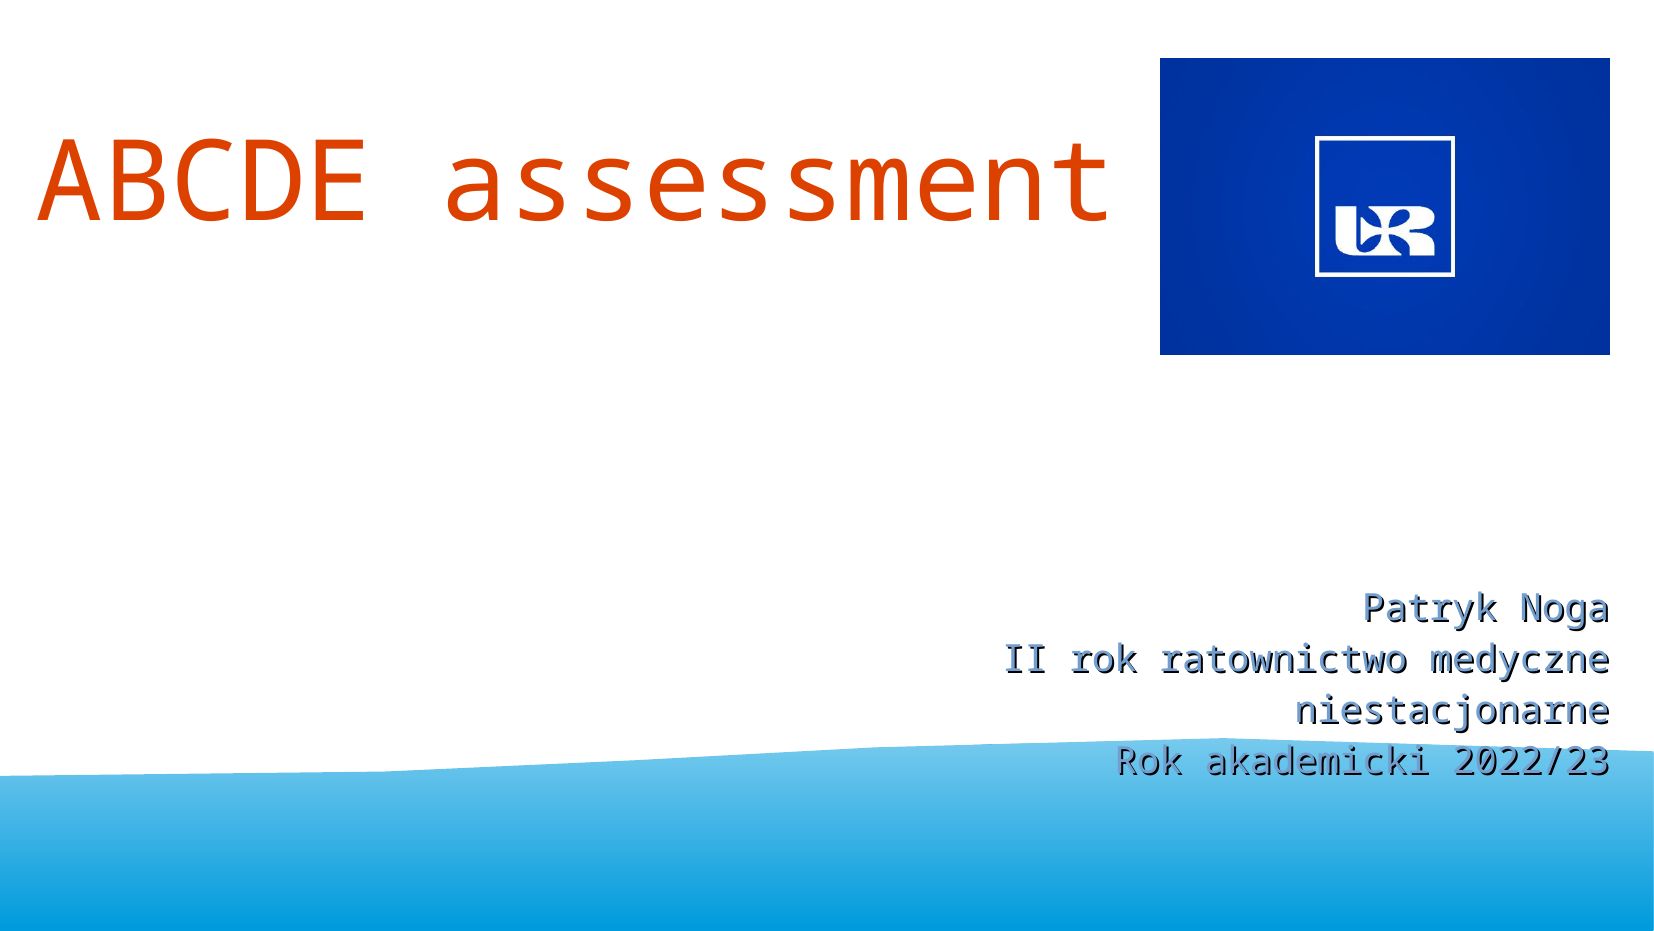

# ABCDE assessment
Patryk Noga
II rok ratownictwo medyczne niestacjonarne
Rok akademicki 2022/23